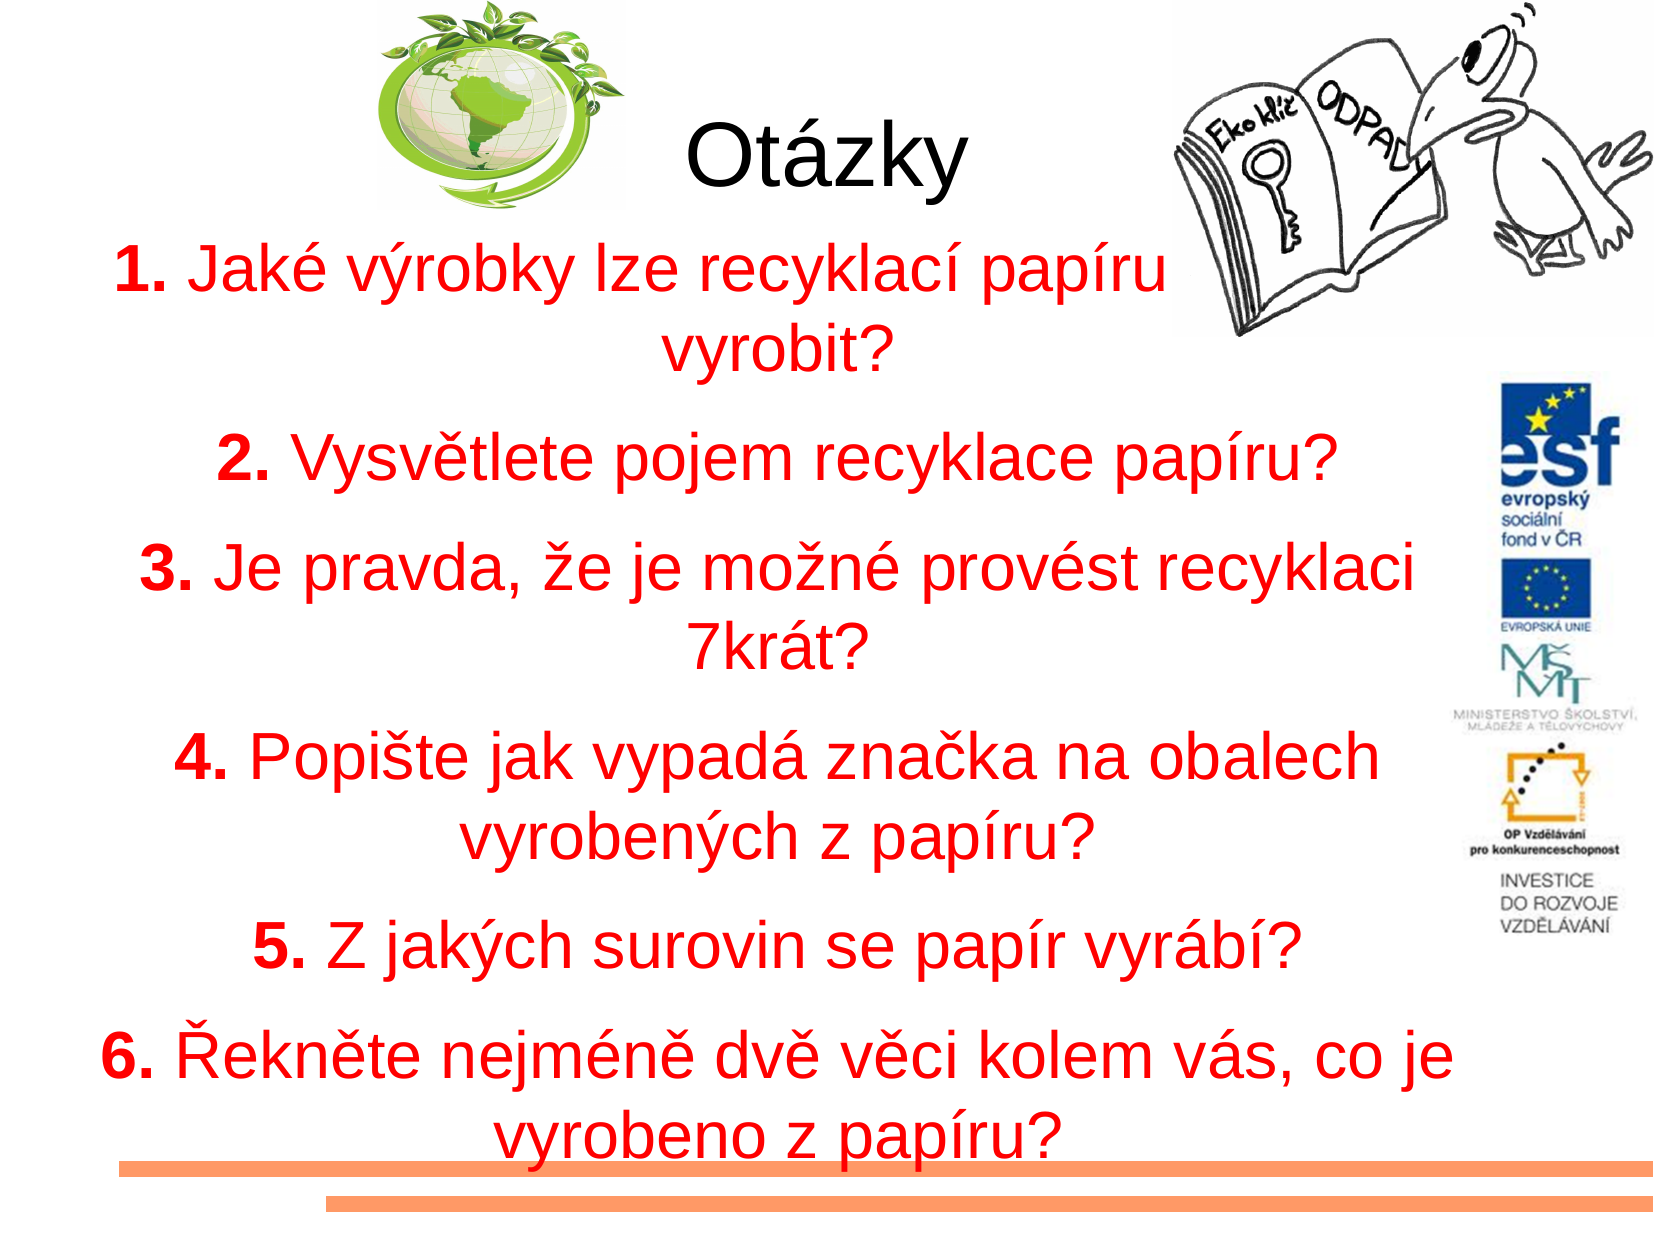

# Otázky
1. Jaké výrobky lze recyklací papíru můžeme vyrobit?
2. Vysvětlete pojem recyklace papíru?
3. Je pravda, že je možné provést recyklaci 7krát?
4. Popište jak vypadá značka na obalech vyrobených z papíru?
5. Z jakých surovin se papír vyrábí?
6. Řekněte nejméně dvě věci kolem vás, co je vyrobeno z papíru?